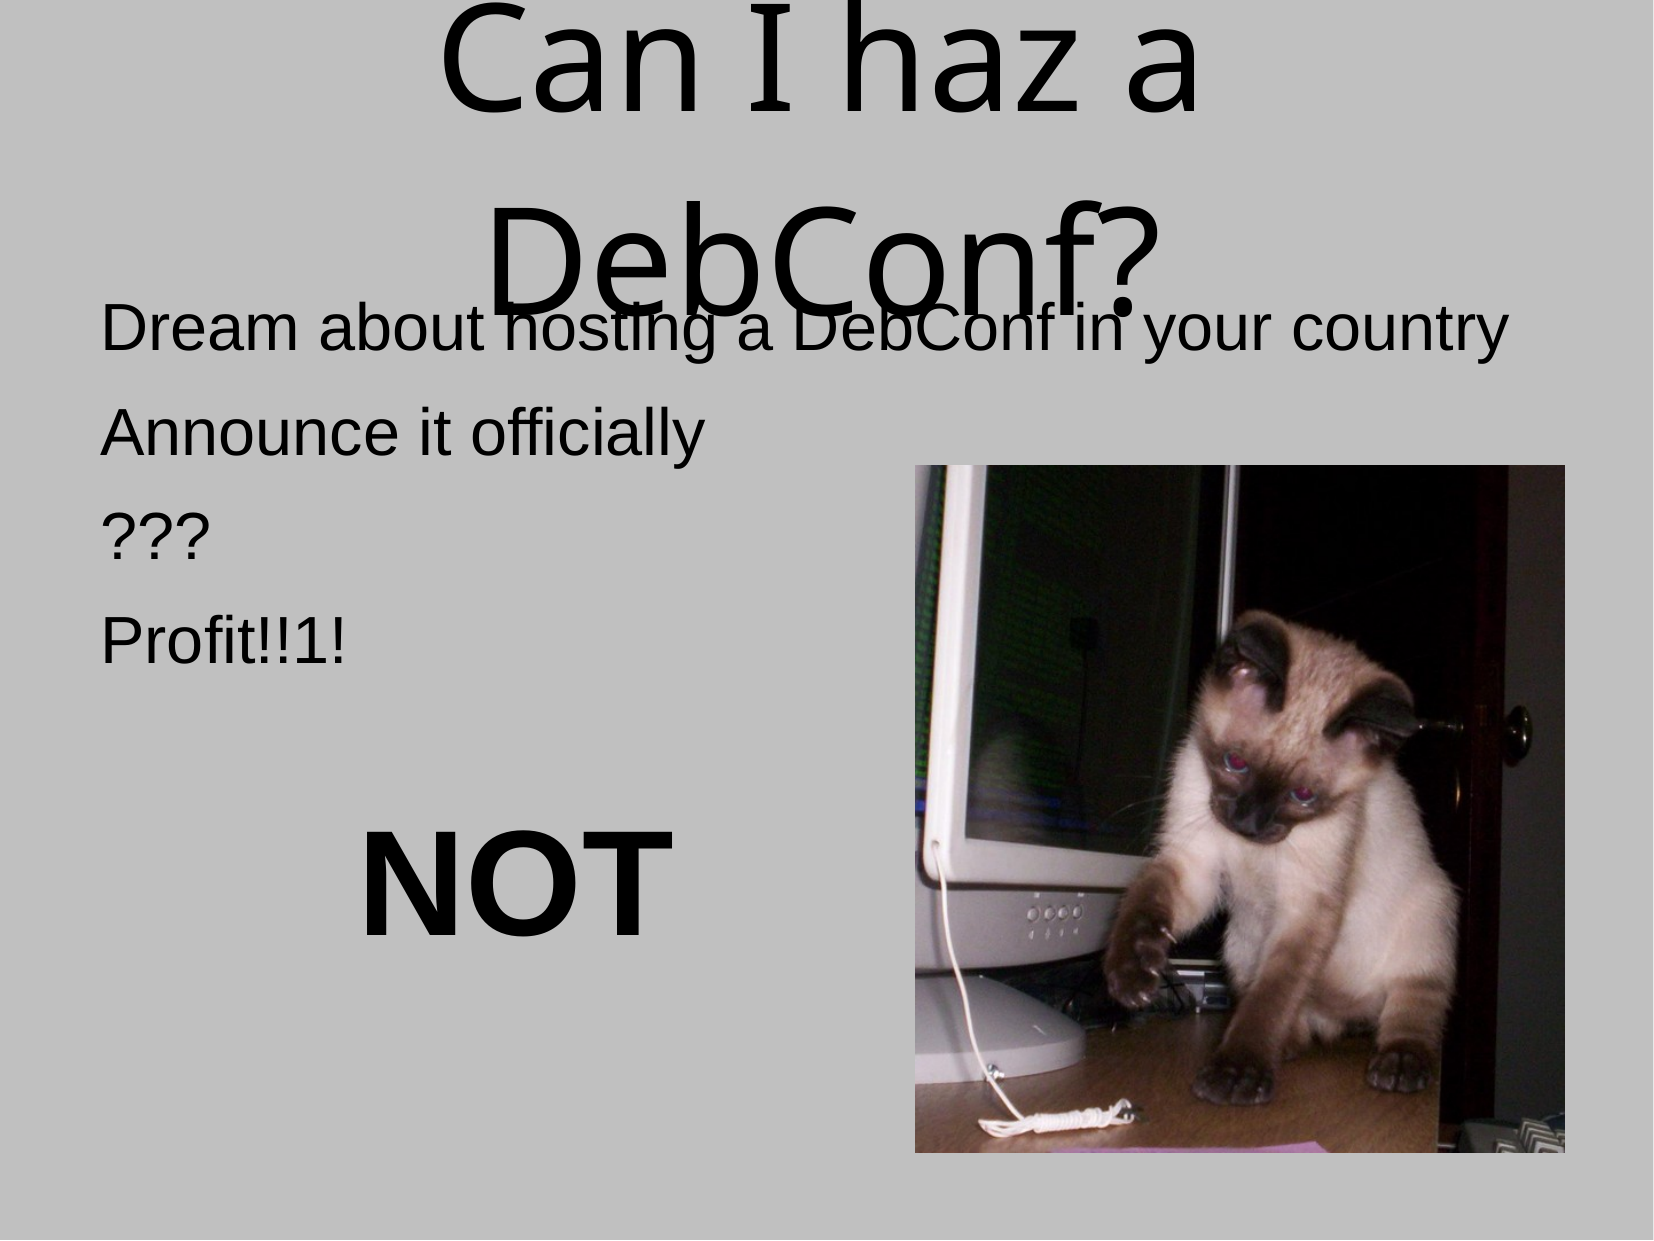

# Can I haz a DebConf?
Dream about hosting a DebConf in your country
Announce it officially
???
Profit!!1!
NOT